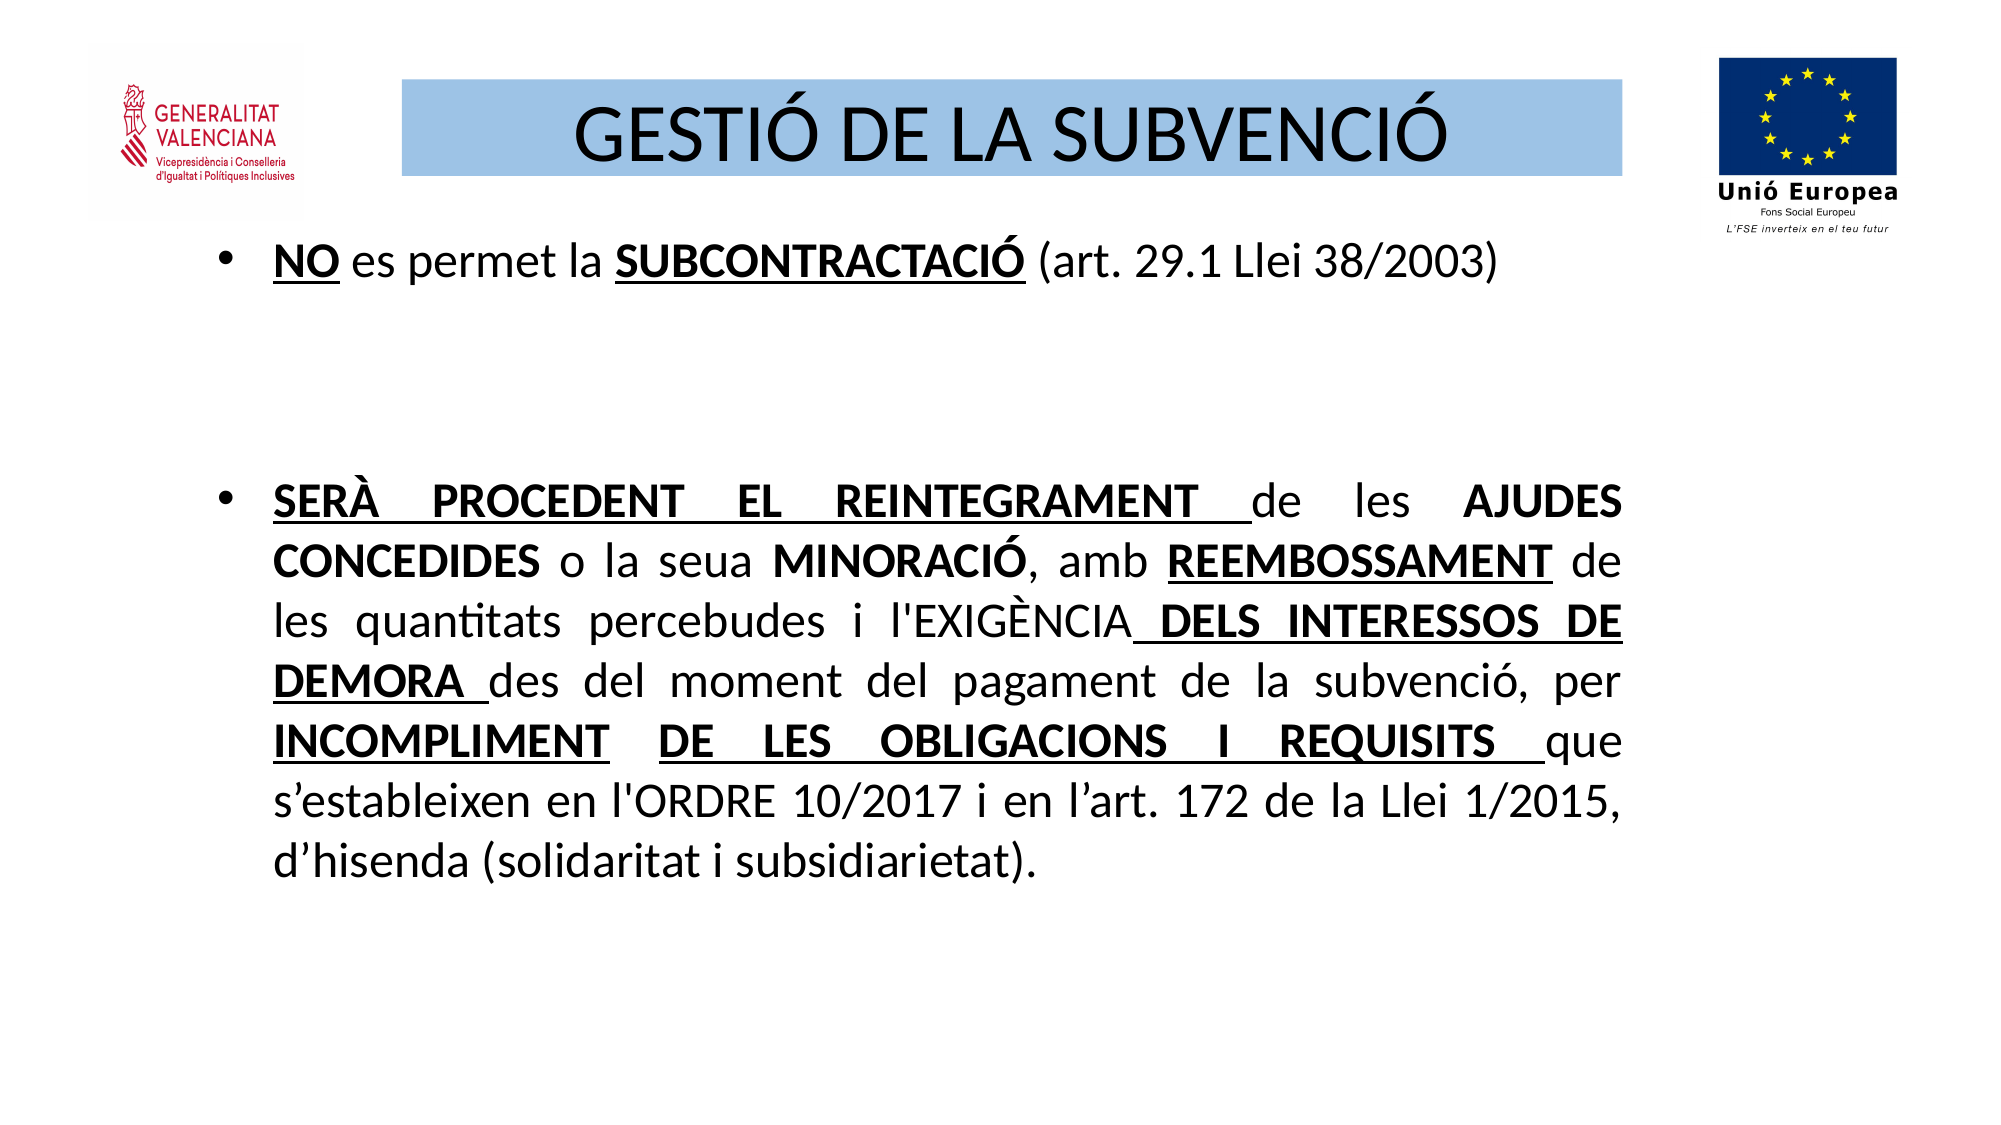

GESTIÓ DE LA SUBVENCIÓ
NO es permet la SUBCONTRACTACIÓ (art. 29.1 Llei 38/2003)
SERÀ PROCEDENT EL REINTEGRAMENT de les AJUDES CONCEDIDES o la seua MINORACIÓ, amb REEMBOSSAMENT de les quantitats percebudes i l'EXIGÈNCIA dels interessos de demora des del moment del pagament de la subvenció, per INCOMPLIMENT DE LES OBLIGACIONS I REQUISITS que s’estableixen en l'ORDRE 10/2017 i en l’art. 172 de la Llei 1/2015, d’hisenda (solidaritat i subsidiarietat).
#